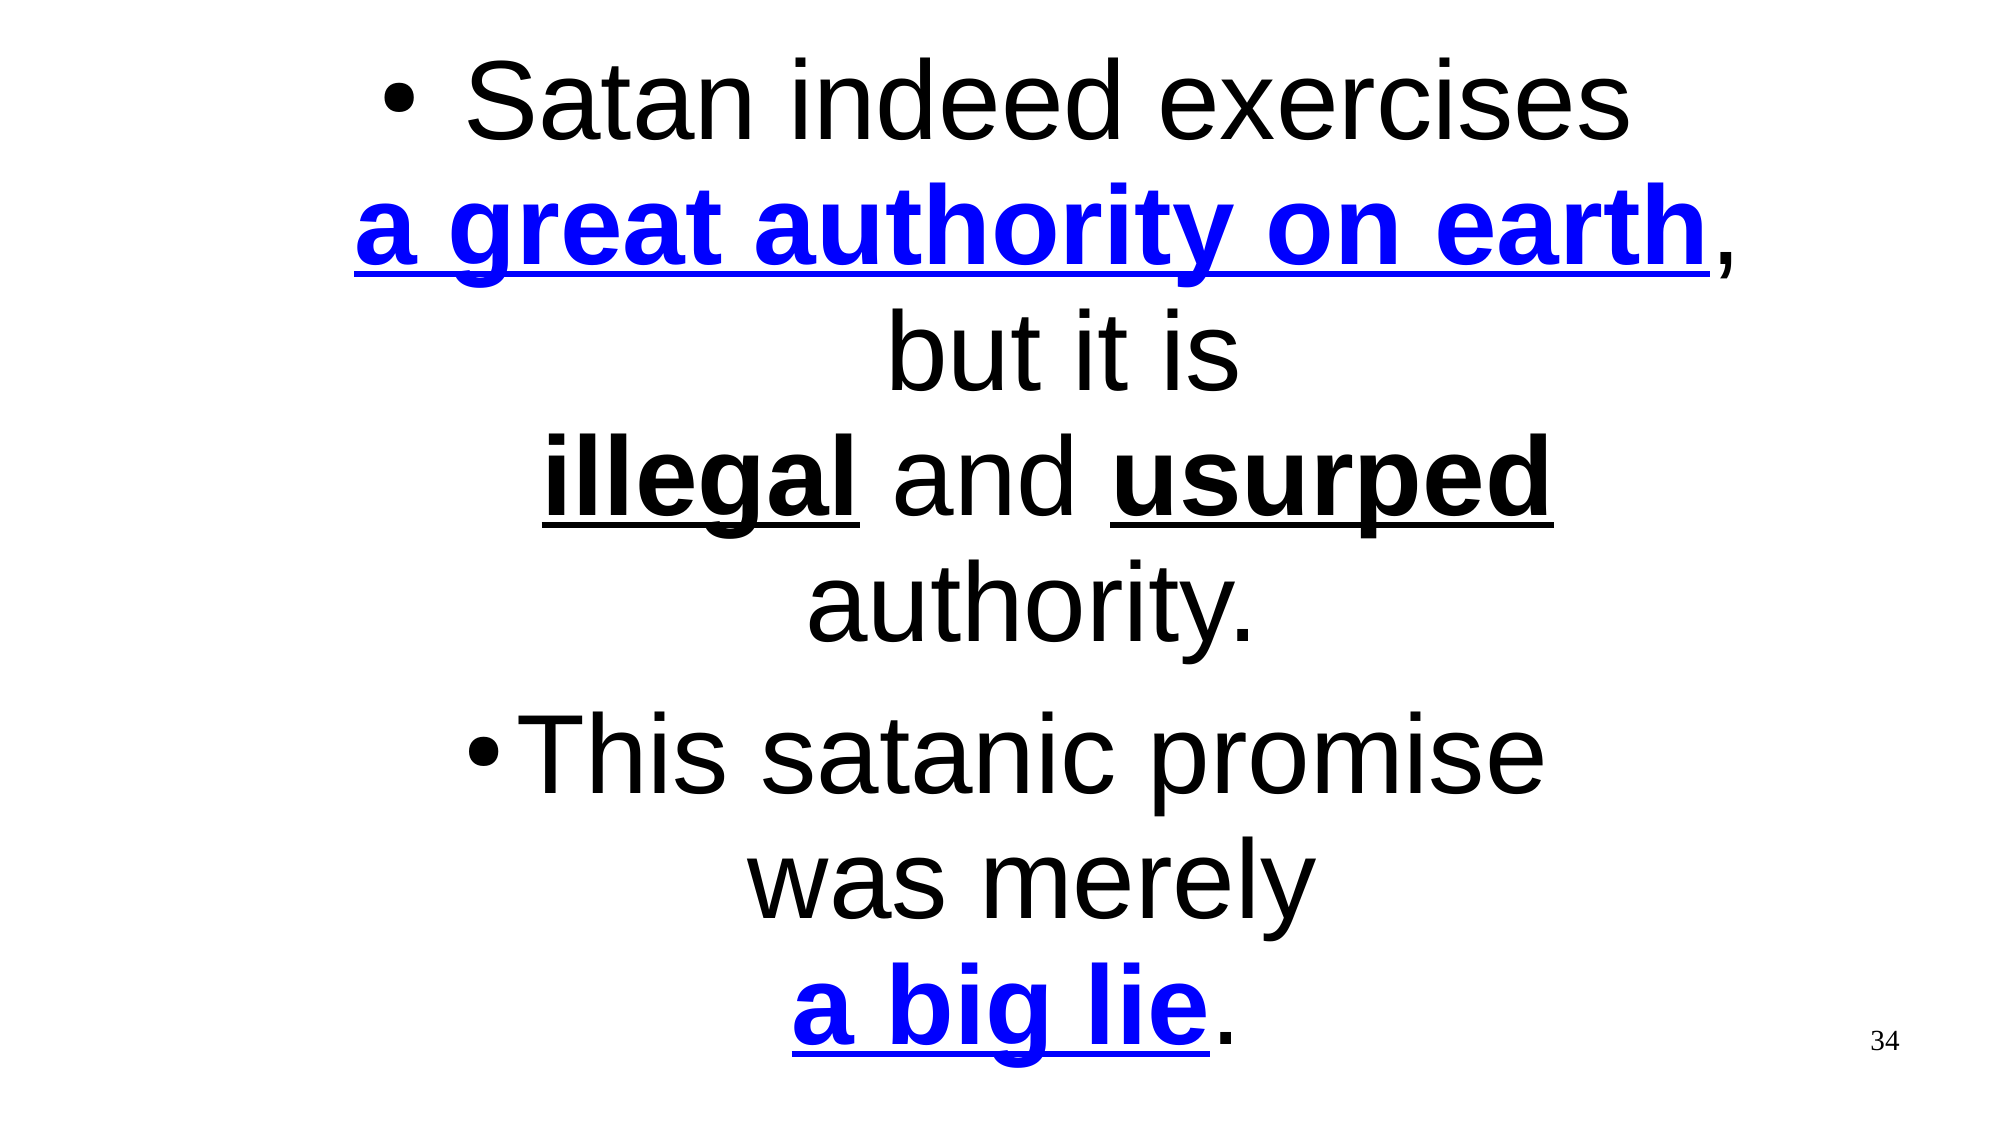

# Satan indeed exercises a great authority on earth, but it is illegal and usurped authority.
This satanic promise
was merely
a big lie.
34